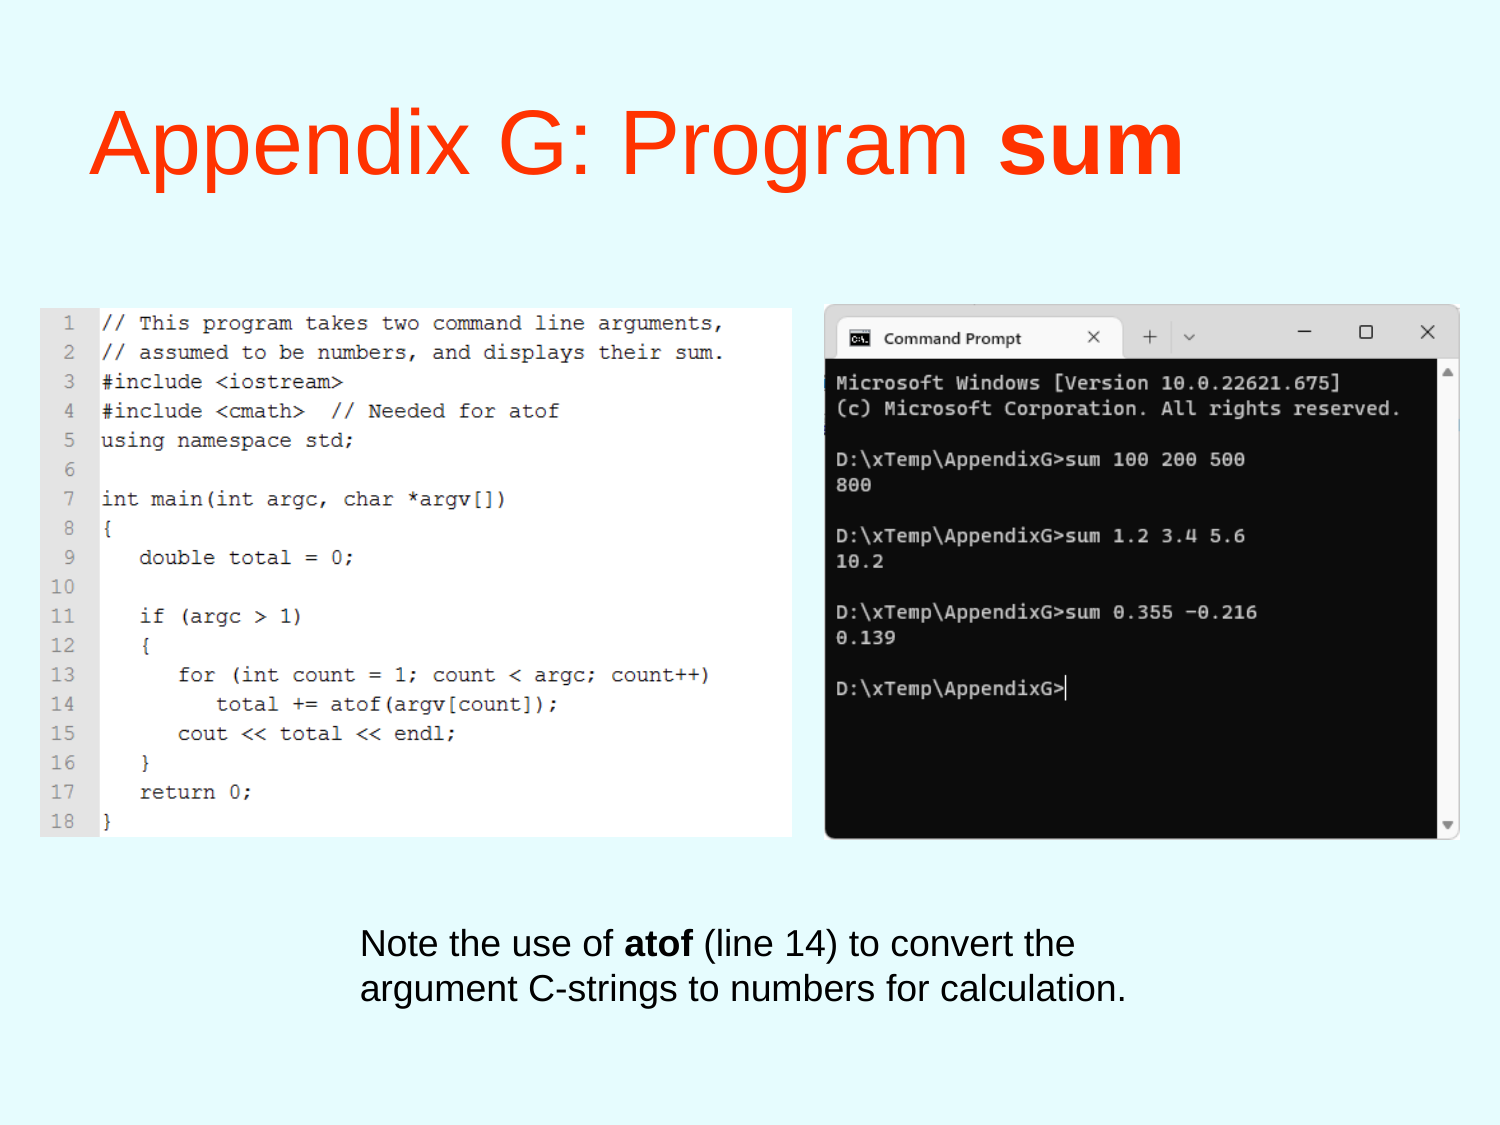

# Appendix G: Program sum
Note the use of atof (line 14) to convert the argument C-strings to numbers for calculation.